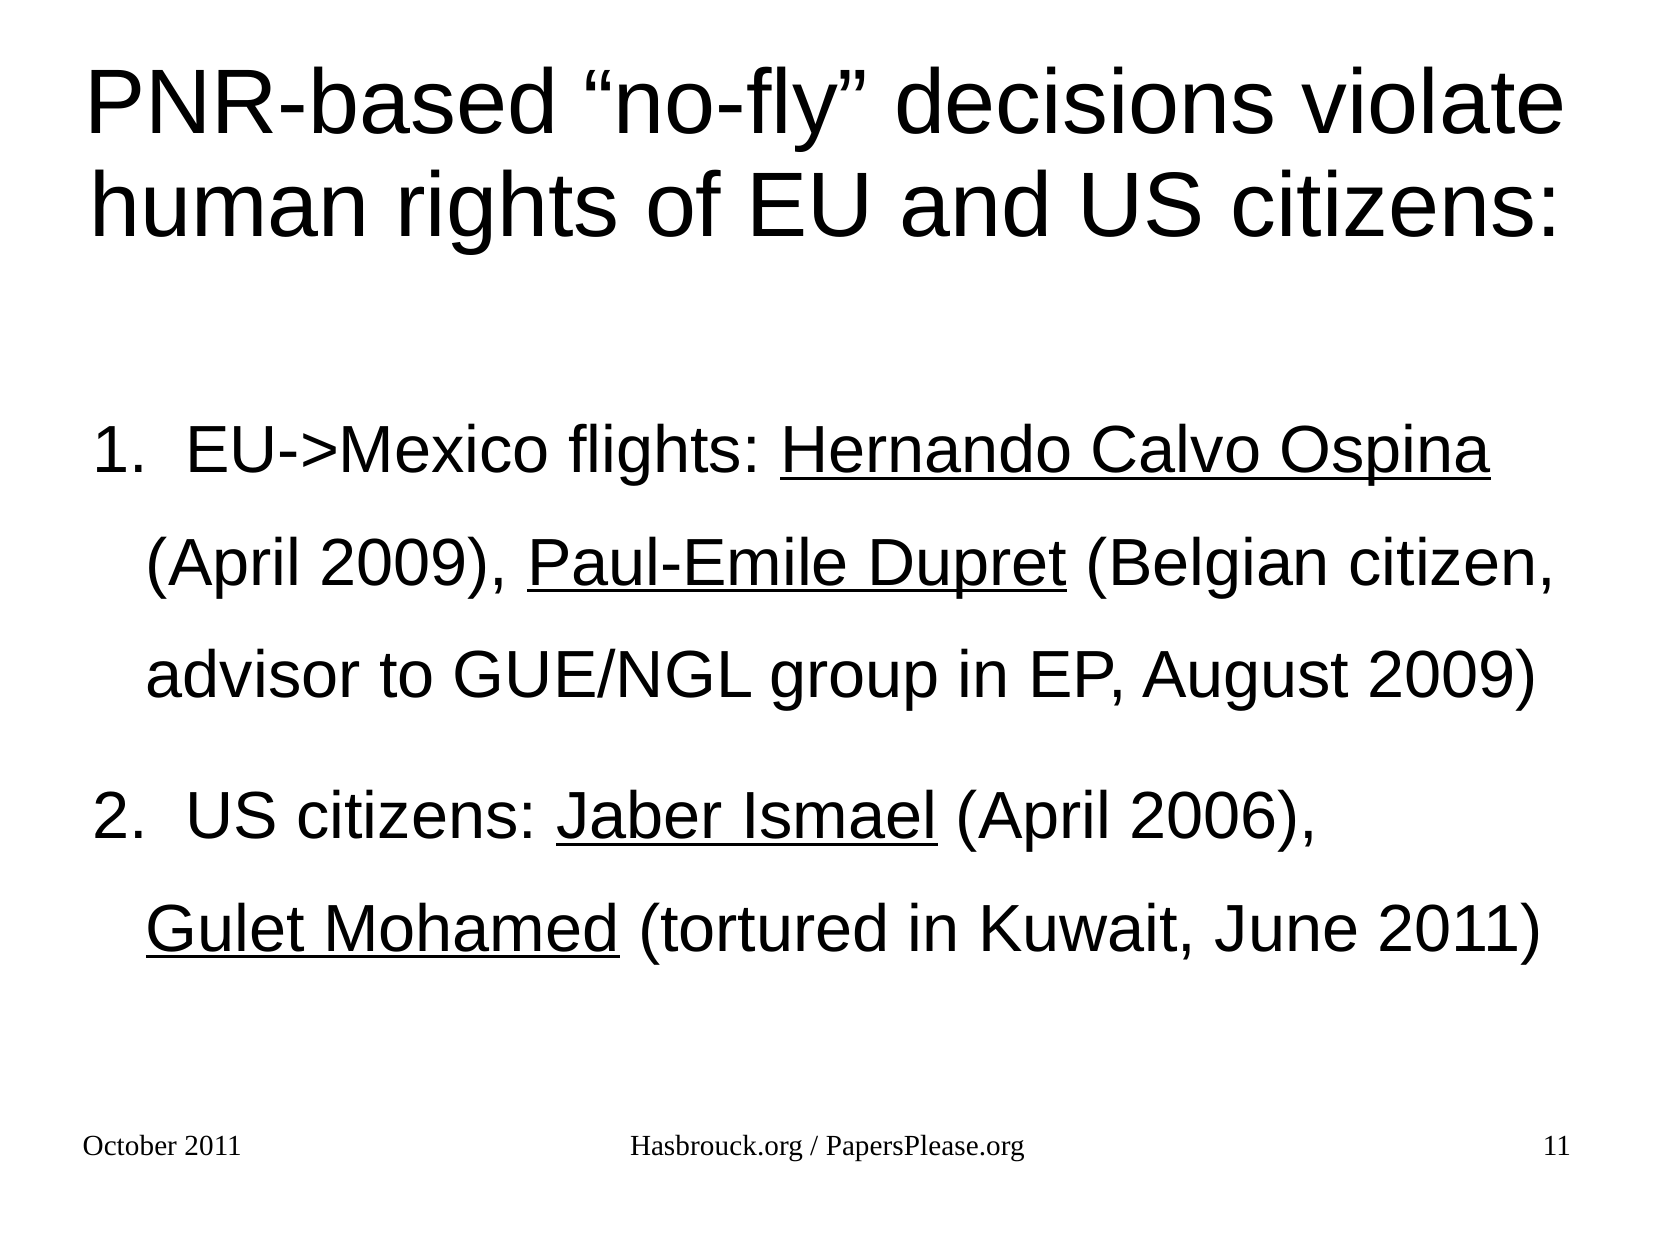

# PNR-based “no-fly” decisions violate human rights of EU and US citizens:
 EU->Mexico flights: Hernando Calvo Ospina (April 2009), Paul-Emile Dupret (Belgian citizen, advisor to GUE/NGL group in EP, August 2009)
 US citizens: Jaber Ismael (April 2006), Gulet Mohamed (tortured in Kuwait, June 2011)
October 2011
Hasbrouck.org / PapersPlease.org
11